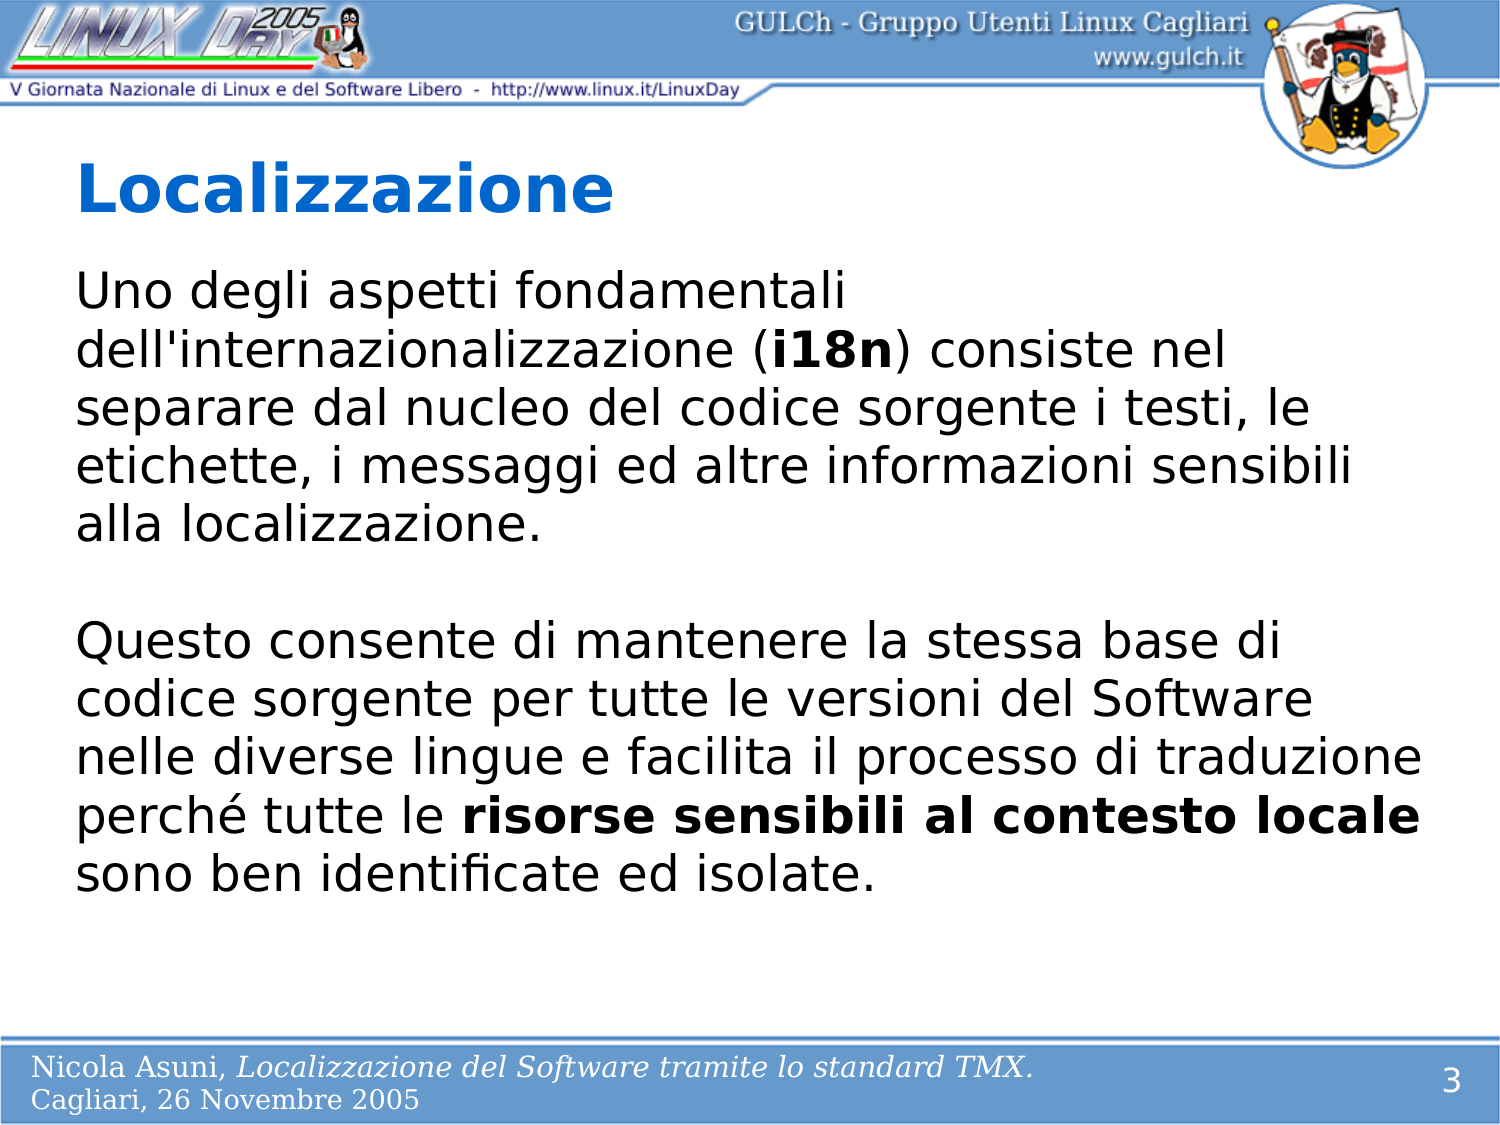

Localizzazione
Uno degli aspetti fondamentali dell'internazionalizzazione (i18n) consiste nel separare dal nucleo del codice sorgente i testi, le etichette, i messaggi ed altre informazioni sensibili alla localizzazione.
Questo consente di mantenere la stessa base di codice sorgente per tutte le versioni del Software nelle diverse lingue e facilita il processo di traduzione perché tutte le risorse sensibili al contesto locale sono ben identificate ed isolate.